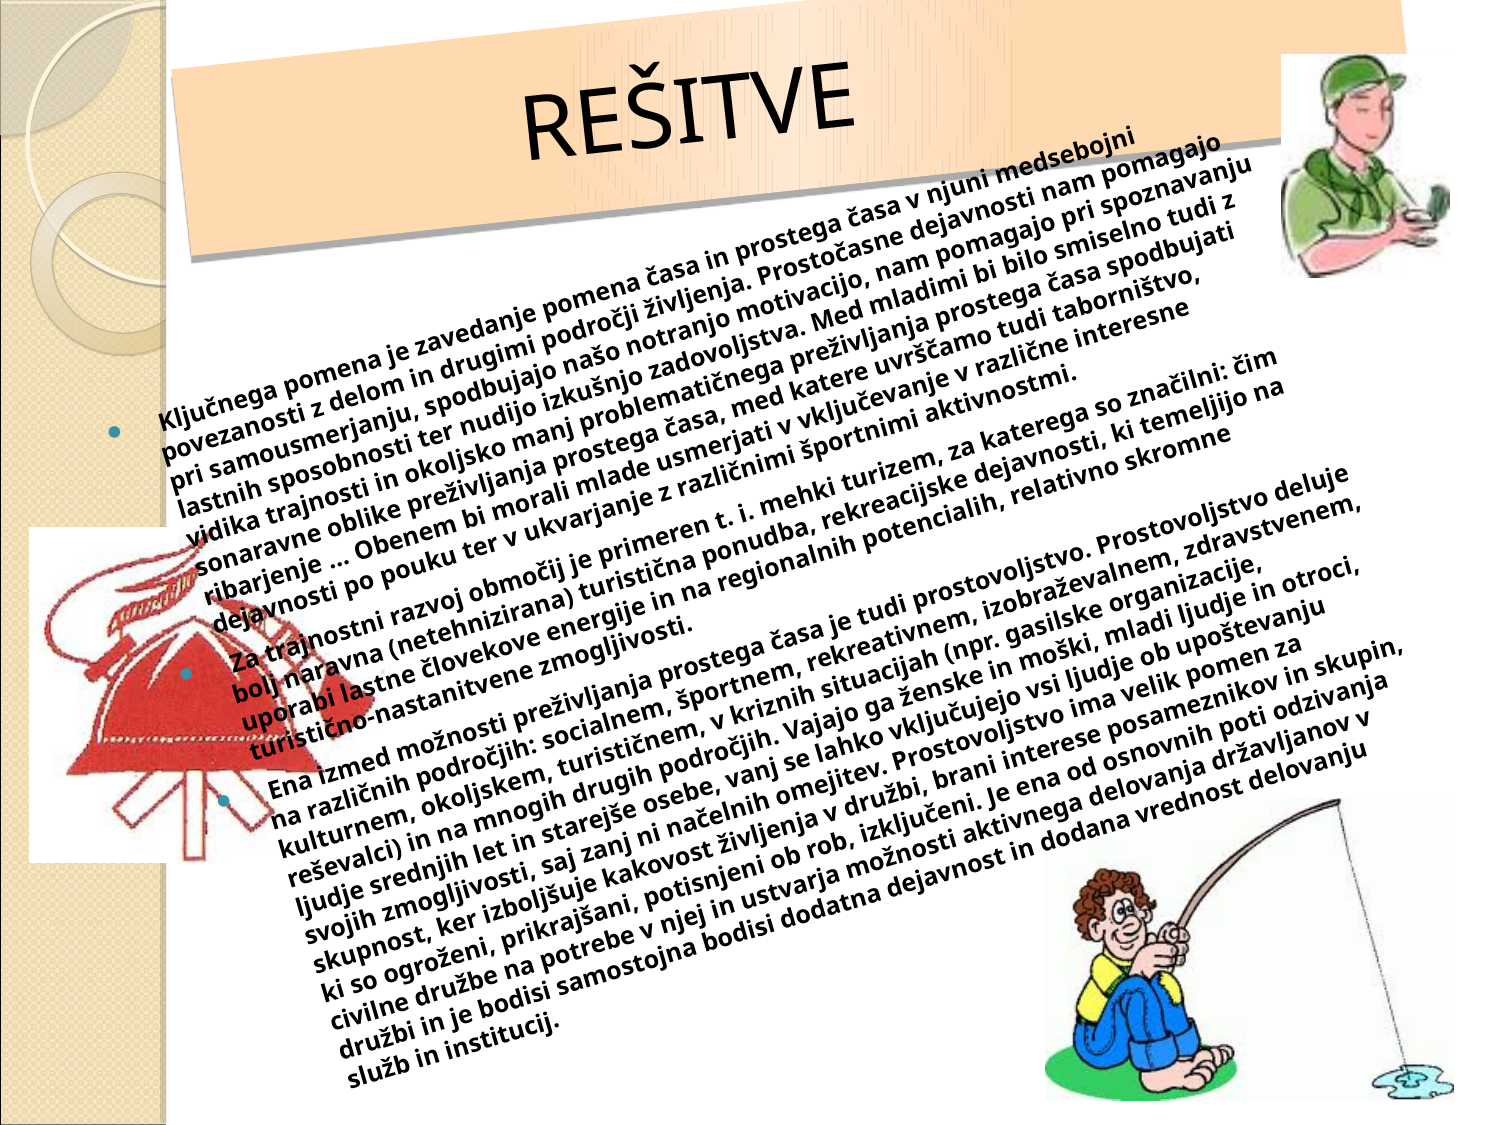

# REŠITVE
 Ključnega pomena je zavedanje pomena časa in prostega časa v njuni medsebojni povezanosti z delom in drugimi področji življenja. Prostočasne dejavnosti nam pomagajo pri samousmerjanju, spodbujajo našo notranjo motivacijo, nam pomagajo pri spoznavanju lastnih sposobnosti ter nudijo izkušnjo zadovoljstva. Med mladimi bi bilo smiselno tudi z vidika trajnosti in okoljsko manj problematičnega preživljanja prostega časa spodbujati sonaravne oblike preživljanja prostega časa, med katere uvrščamo tudi taborništvo, ribarjenje … Obenem bi morali mlade usmerjati v vključevanje v različne interesne dejavnosti po pouku ter v ukvarjanje z različnimi športnimi aktivnostmi.
 Za trajnostni razvoj območij je primeren t. i. mehki turizem, za katerega so značilni: čim bolj naravna (netehnizirana) turistična ponudba, rekreacijske dejavnosti, ki temeljijo na uporabi lastne človekove energije in na regionalnih potencialih, relativno skromne turistično-nastanitvene zmogljivosti.
 Ena izmed možnosti preživljanja prostega časa je tudi prostovoljstvo. Prostovoljstvo deluje na različnih področjih: socialnem, športnem, rekreativnem, izobraževalnem, zdravstvenem, kulturnem, okoljskem, turističnem, v kriznih situacijah (npr. gasilske organizacije, reševalci) in na mnogih drugih področjih. Vajajo ga ženske in moški, mladi ljudje in otroci, ljudje srednjih let in starejše osebe, vanj se lahko vključujejo vsi ljudje ob upoštevanju svojih zmogljivosti, saj zanj ni načelnih omejitev. Prostovoljstvo ima velik pomen za skupnost, ker izboljšuje kakovost življenja v družbi, brani interese posameznikov in skupin, ki so ogroženi, prikrajšani, potisnjeni ob rob, izključeni. Je ena od osnovnih poti odzivanja civilne družbe na potrebe v njej in ustvarja možnosti aktivnega delovanja državljanov v družbi in je bodisi samostojna bodisi dodatna dejavnost in dodana vrednost delovanju služb in institucij.